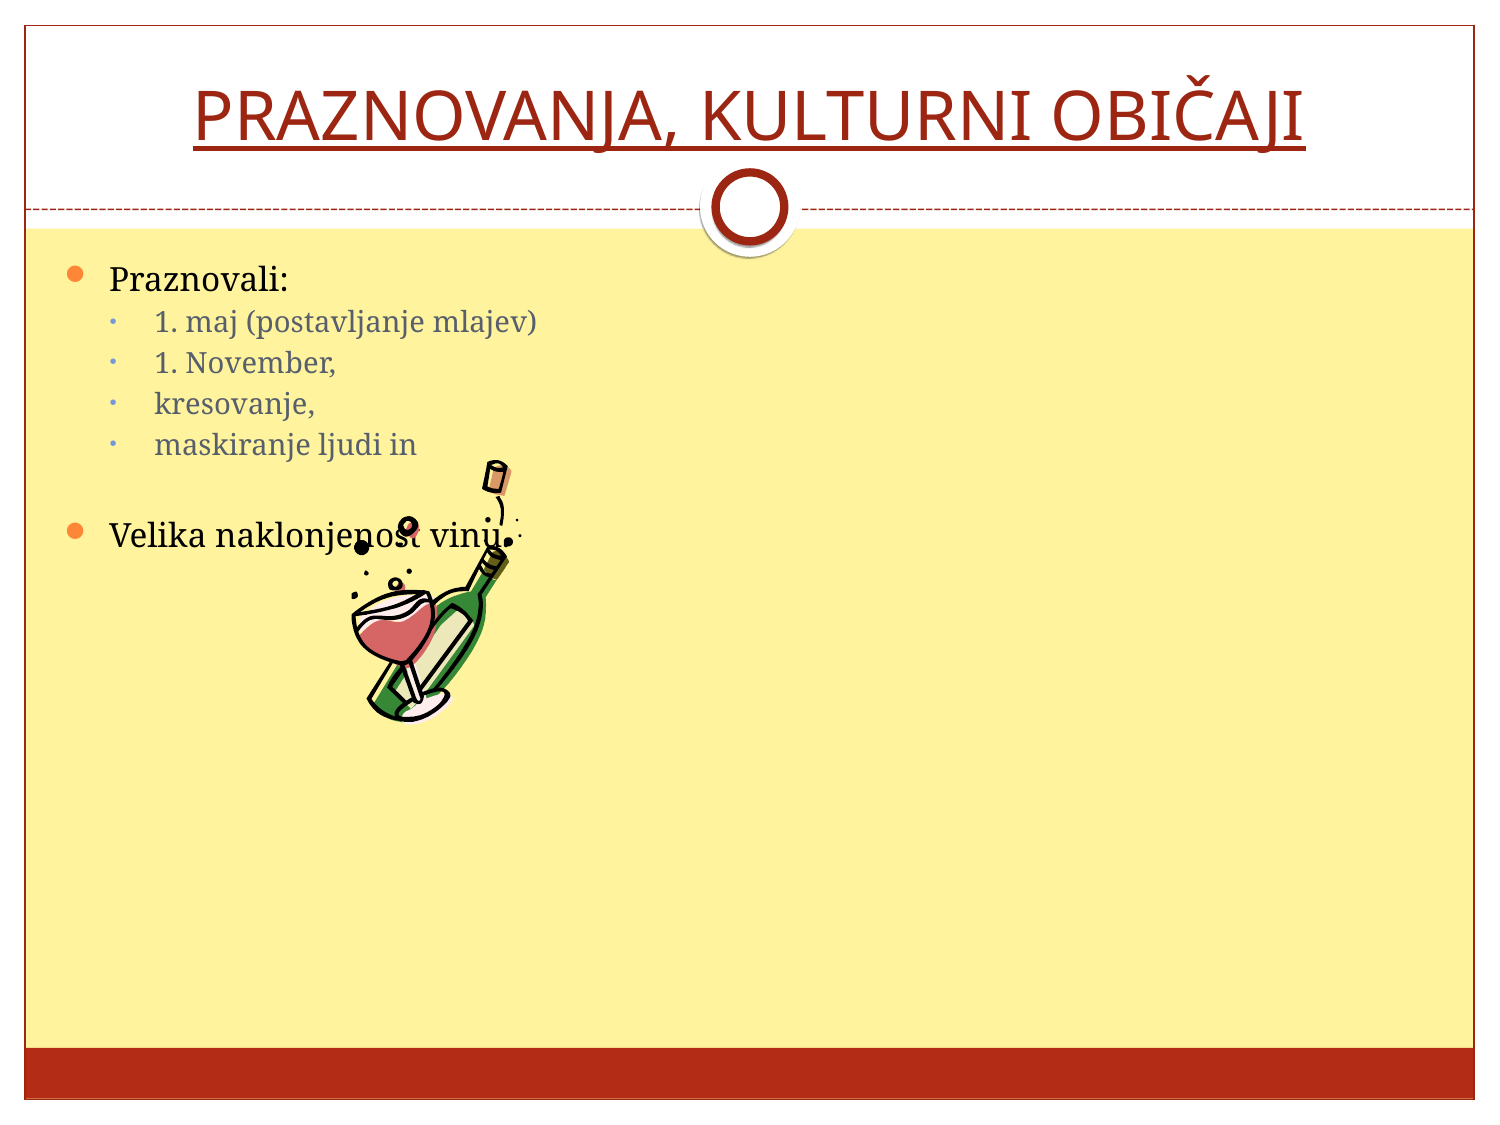

# PRAZNOVANJA, KULTURNI OBIČAJI
Praznovali:
1. maj (postavljanje mlajev)
1. November,
kresovanje,
maskiranje ljudi in
Velika naklonjenost vinu.